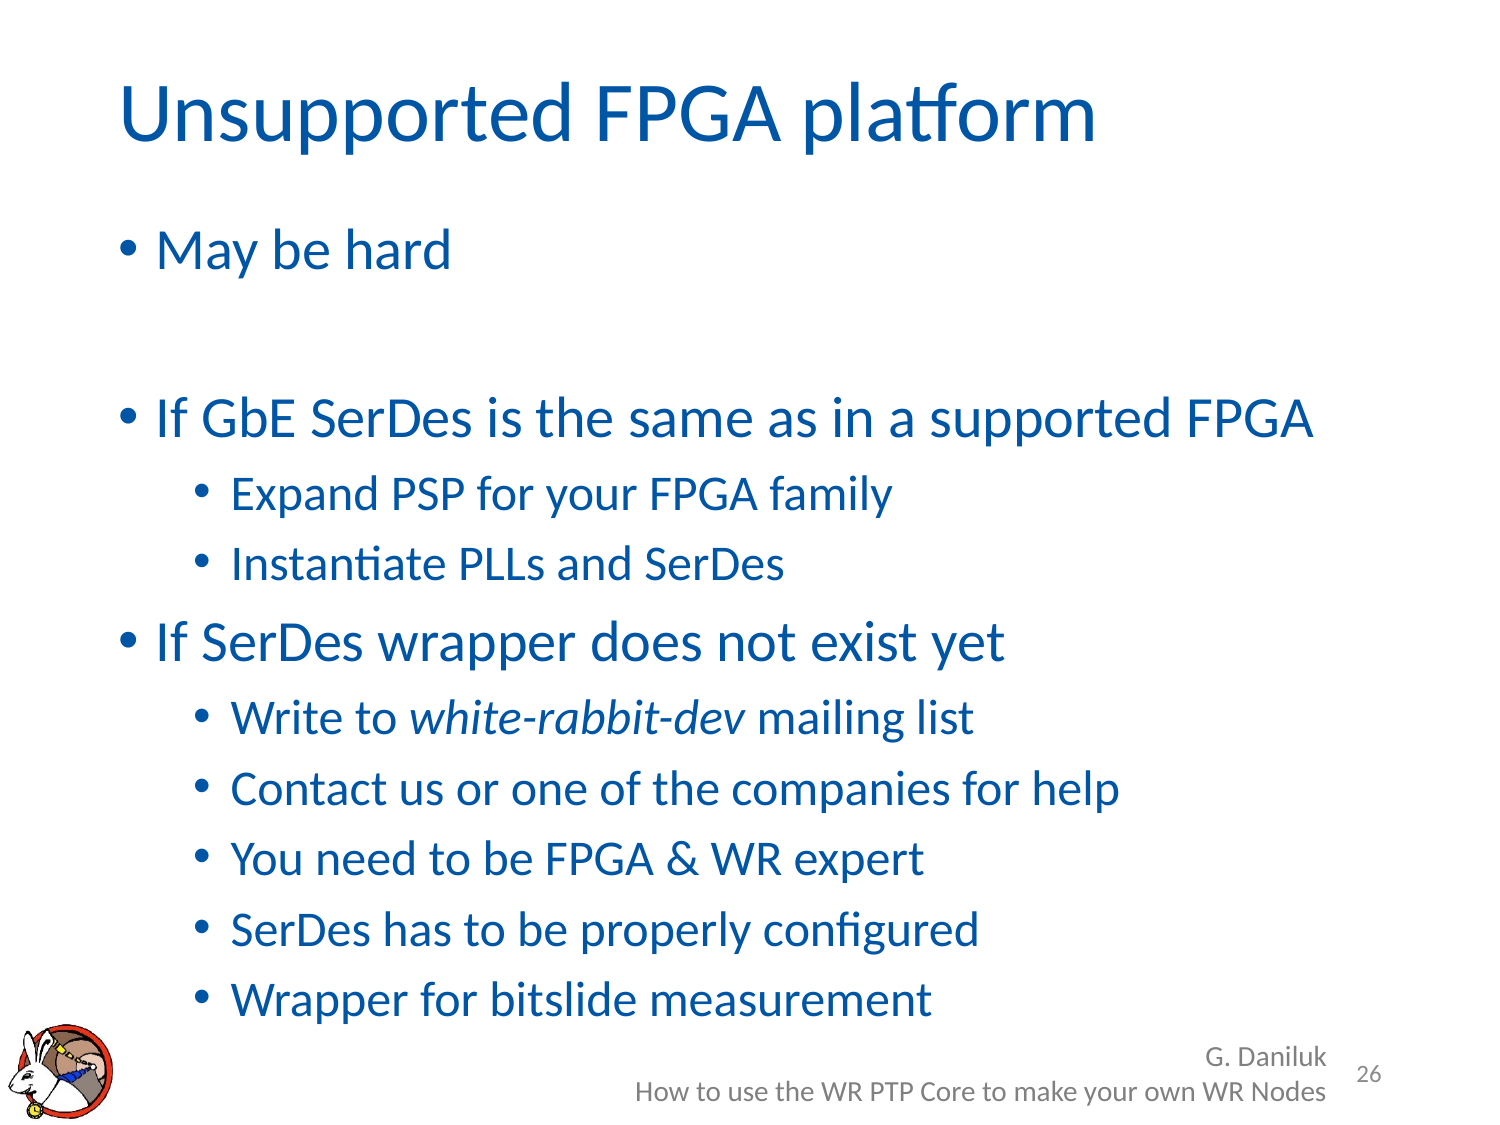

# Unsupported FPGA platform
May be hard
If GbE SerDes is the same as in a supported FPGA
Expand PSP for your FPGA family
Instantiate PLLs and SerDes
If SerDes wrapper does not exist yet
Write to white-rabbit-dev mailing list
Contact us or one of the companies for help
You need to be FPGA & WR expert
SerDes has to be properly configured
Wrapper for bitslide measurement
G. Daniluk
How to use the WR PTP Core to make your own WR Nodes